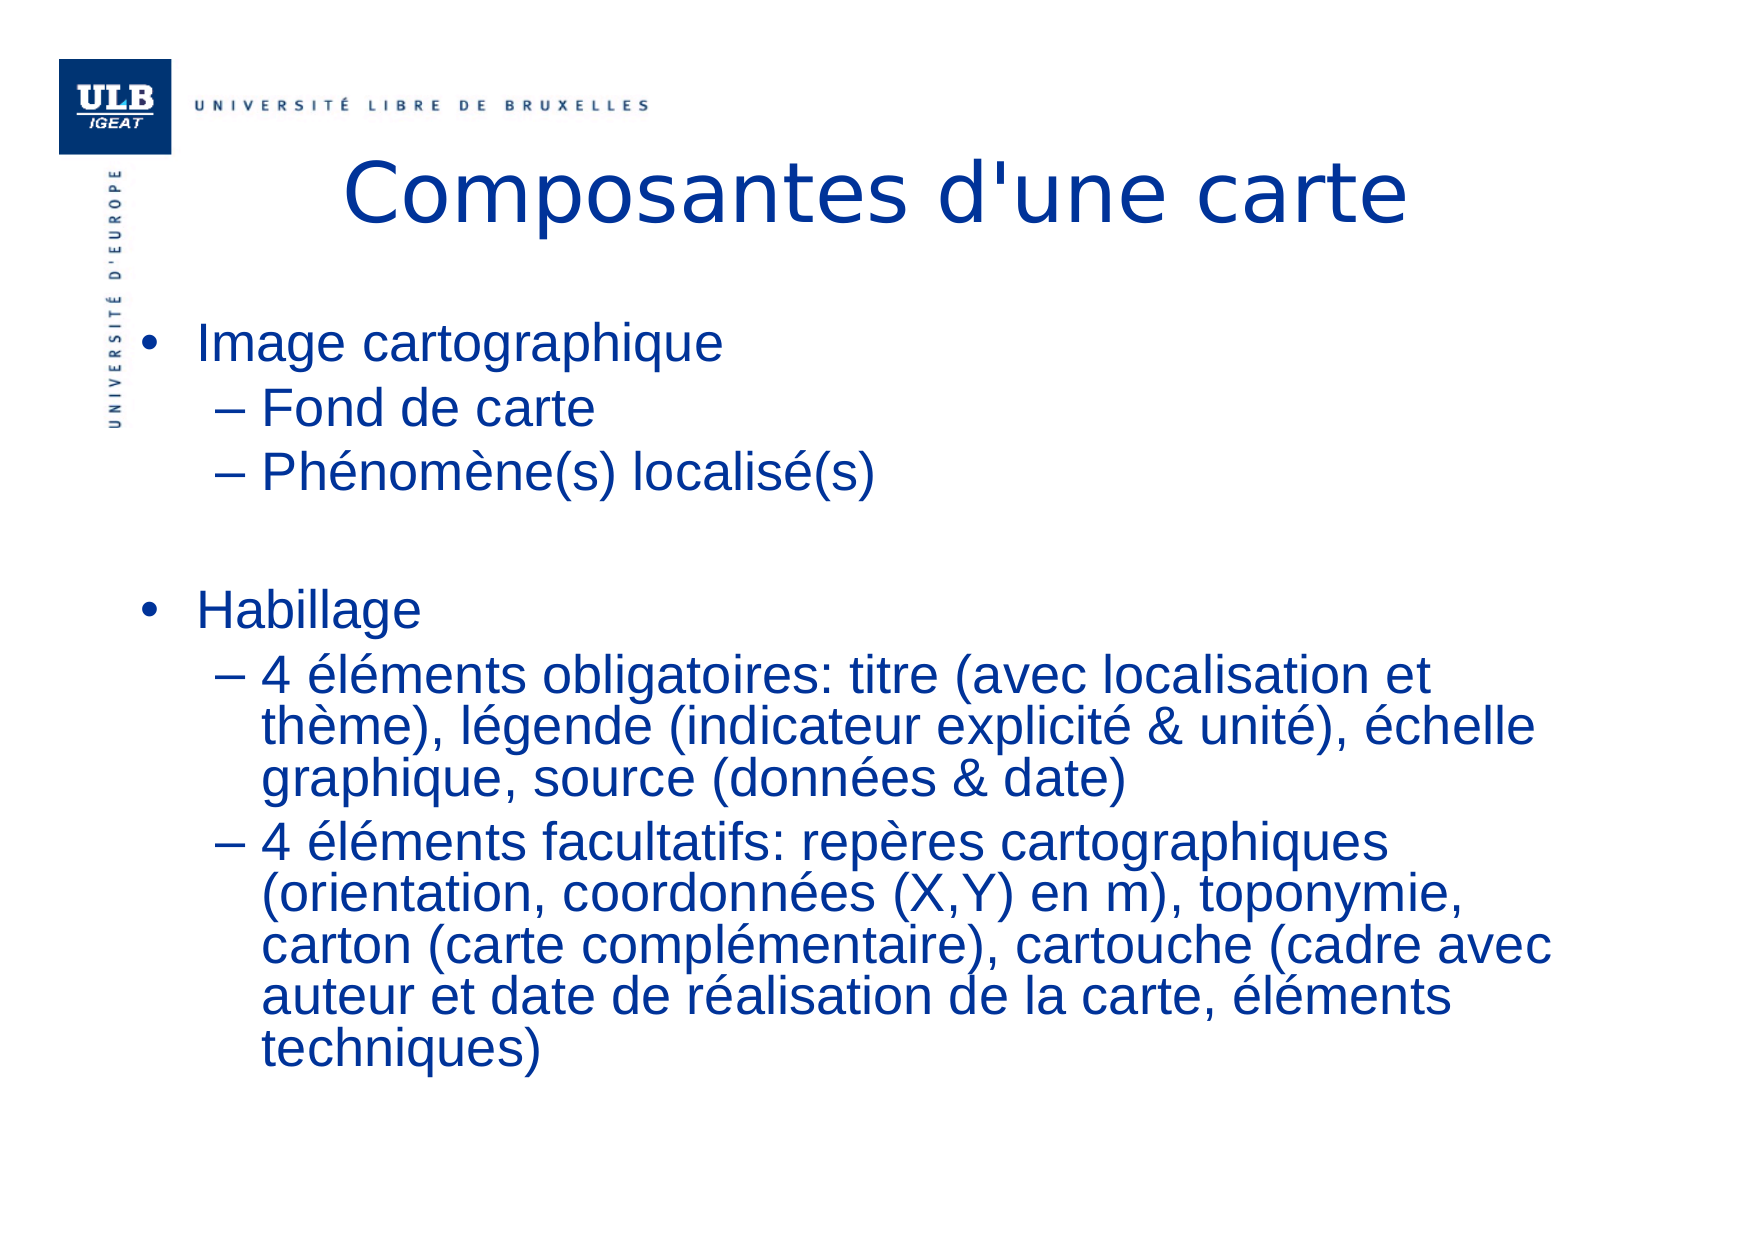

# Composantes d'une carte
Image cartographique
Fond de carte
Phénomène(s) localisé(s)
Habillage
4 éléments obligatoires: titre (avec localisation et thème), légende (indicateur explicité & unité), échelle graphique, source (données & date)
4 éléments facultatifs: repères cartographiques (orientation, coordonnées (X,Y) en m), toponymie, carton (carte complémentaire), cartouche (cadre avec auteur et date de réalisation de la carte, éléments techniques)